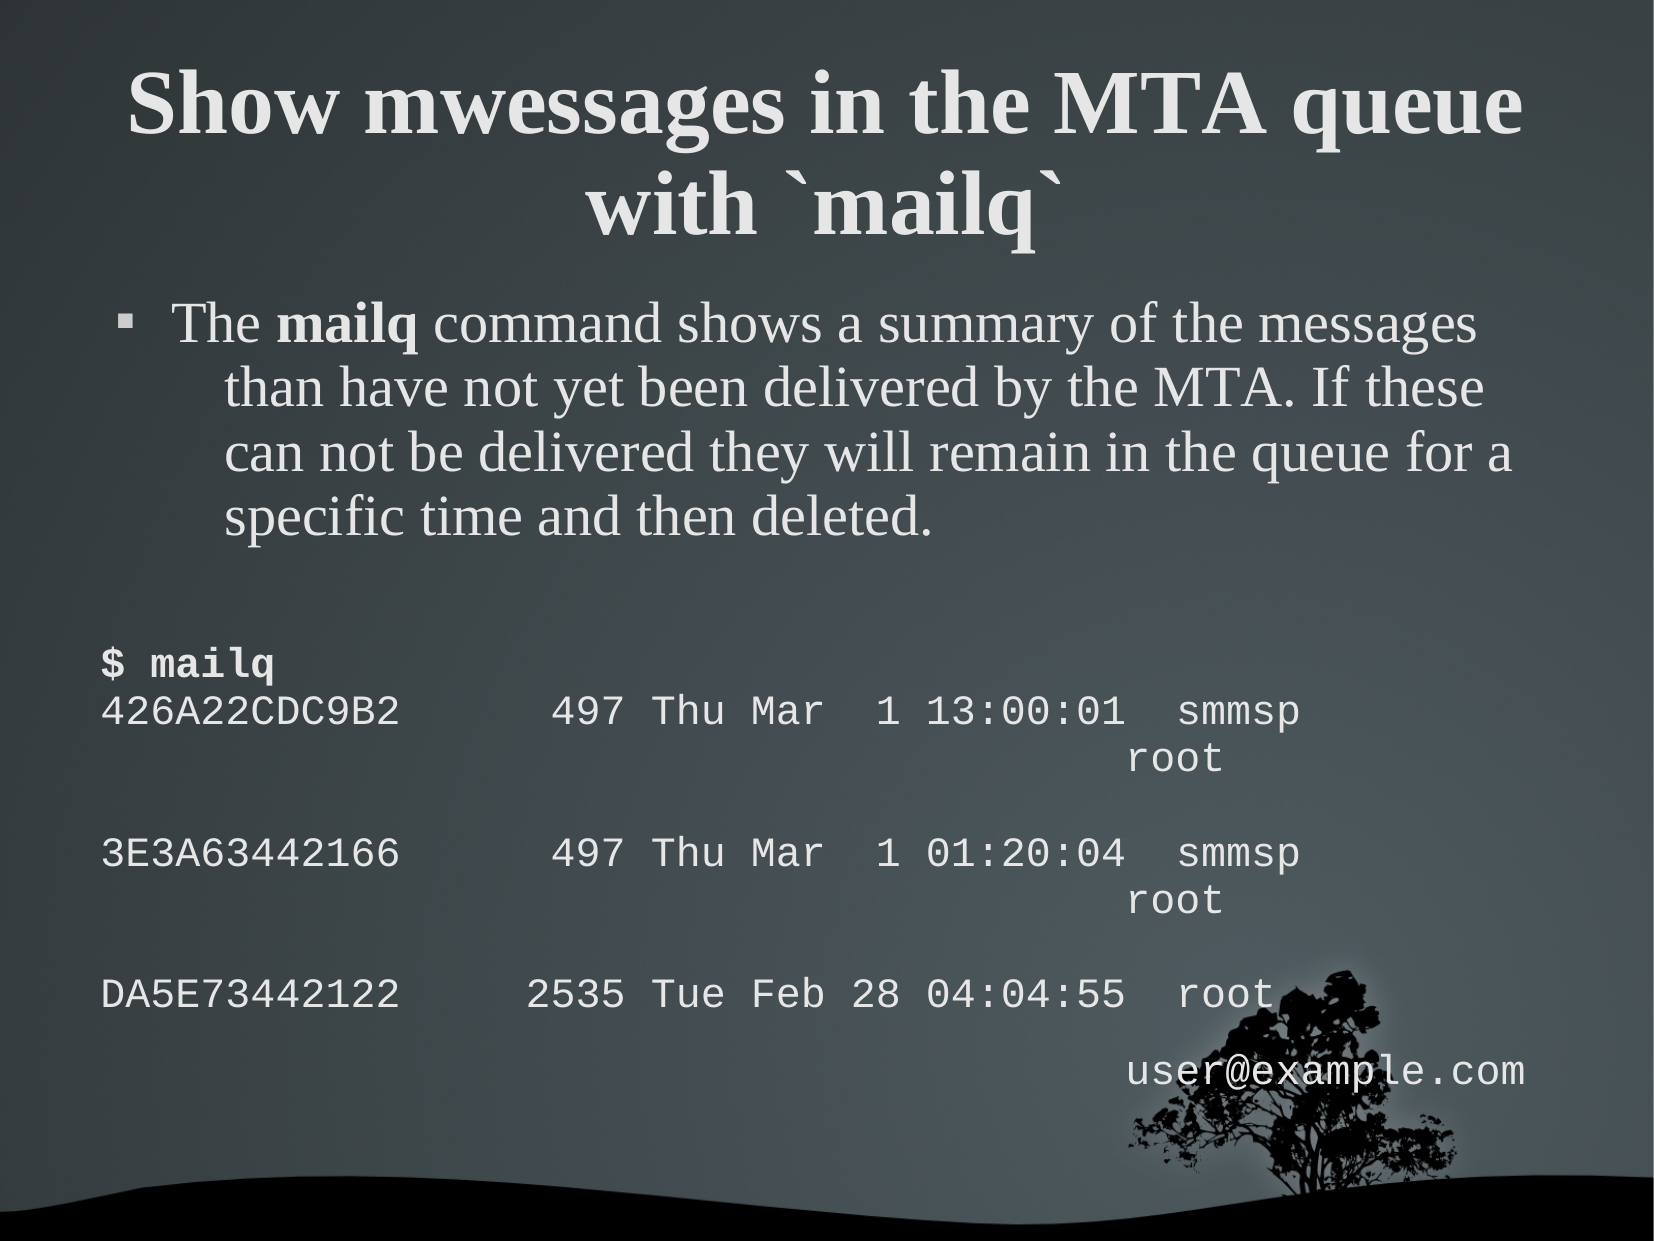

# Show mwessages in the MTA queue with `mailq`
The mailq command shows a summary of the messages than have not yet been delivered by the MTA. If these can not be delivered they will remain in the queue for a specific time and then deleted.
$ mailq
426A22CDC9B2 497 Thu Mar 1 13:00:01 smmsp
 root
3E3A63442166 497 Thu Mar 1 01:20:04 smmsp
 root
DA5E73442122 2535 Tue Feb 28 04:04:55 root
 user@example.com